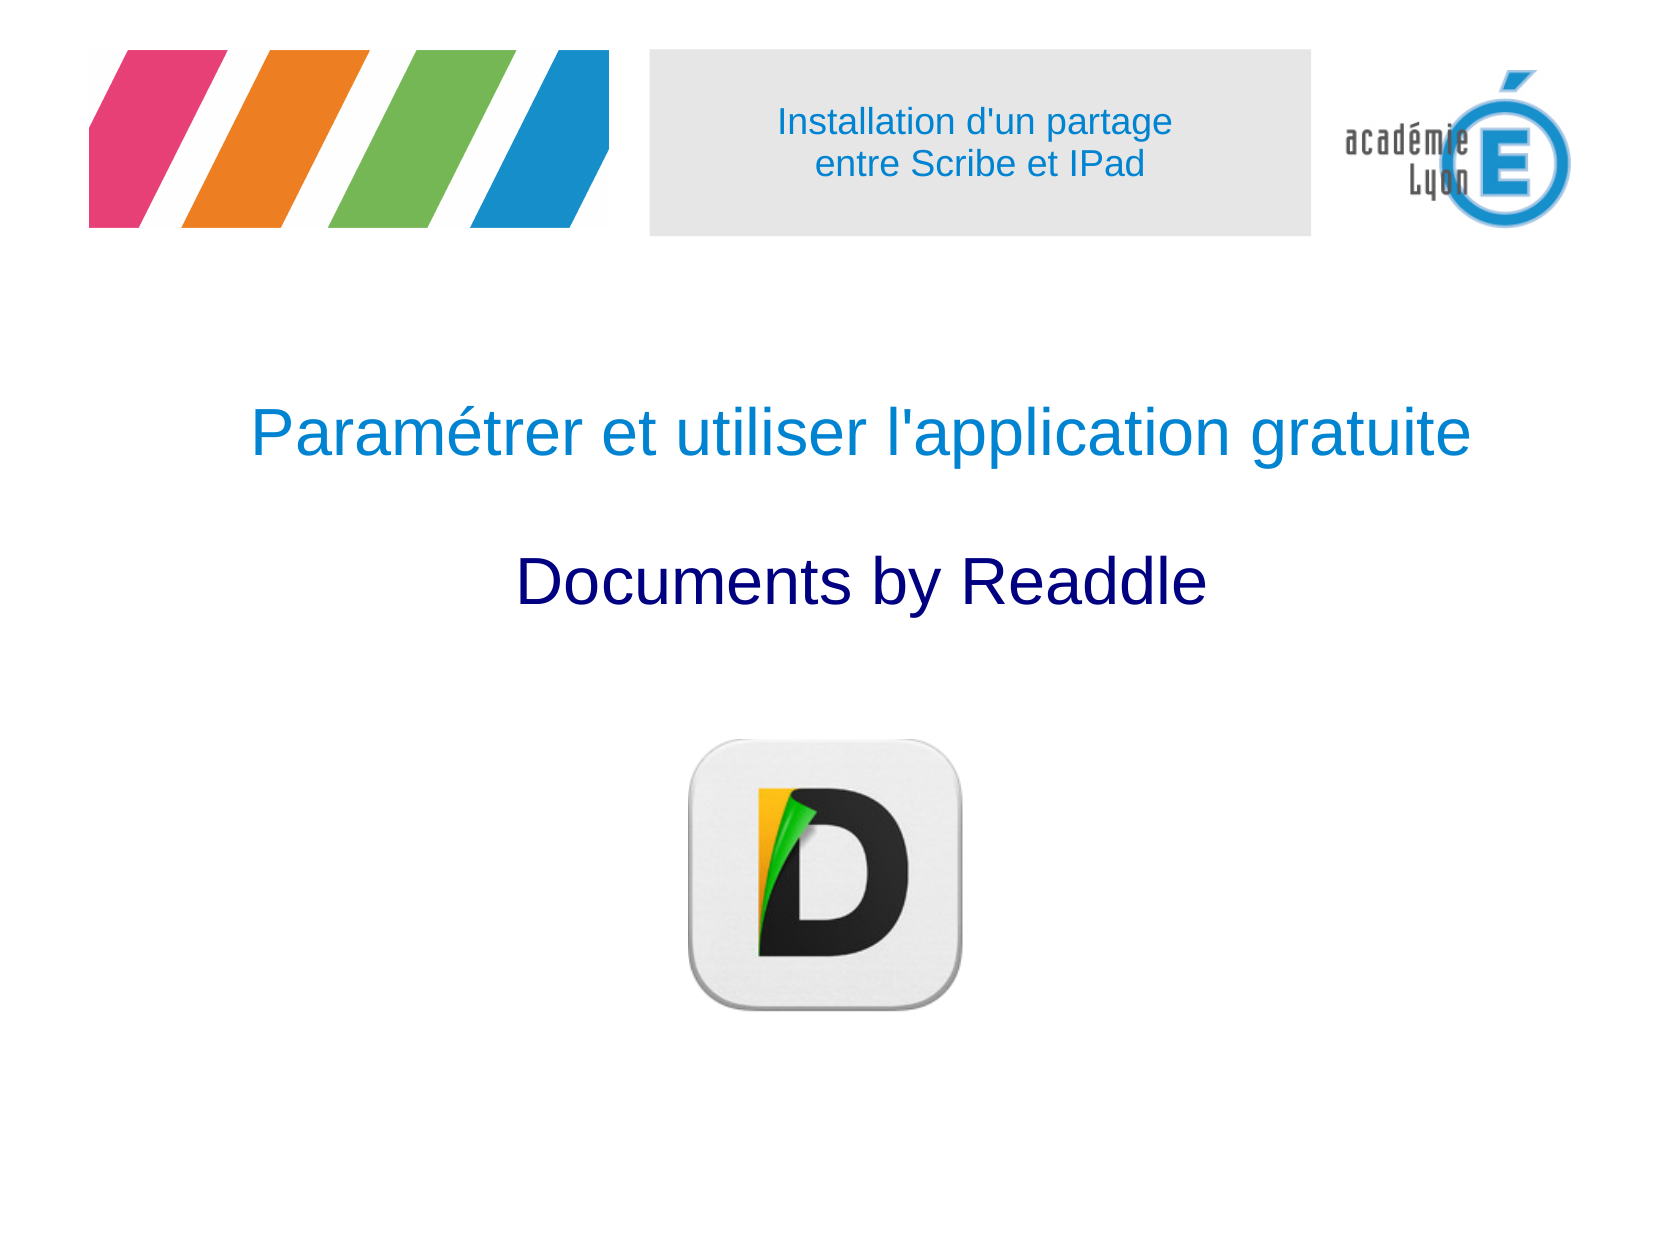

# Installation d'un partage entre Scribe et IPad
Paramétrer et utiliser l'application gratuite
Documents by Readdle